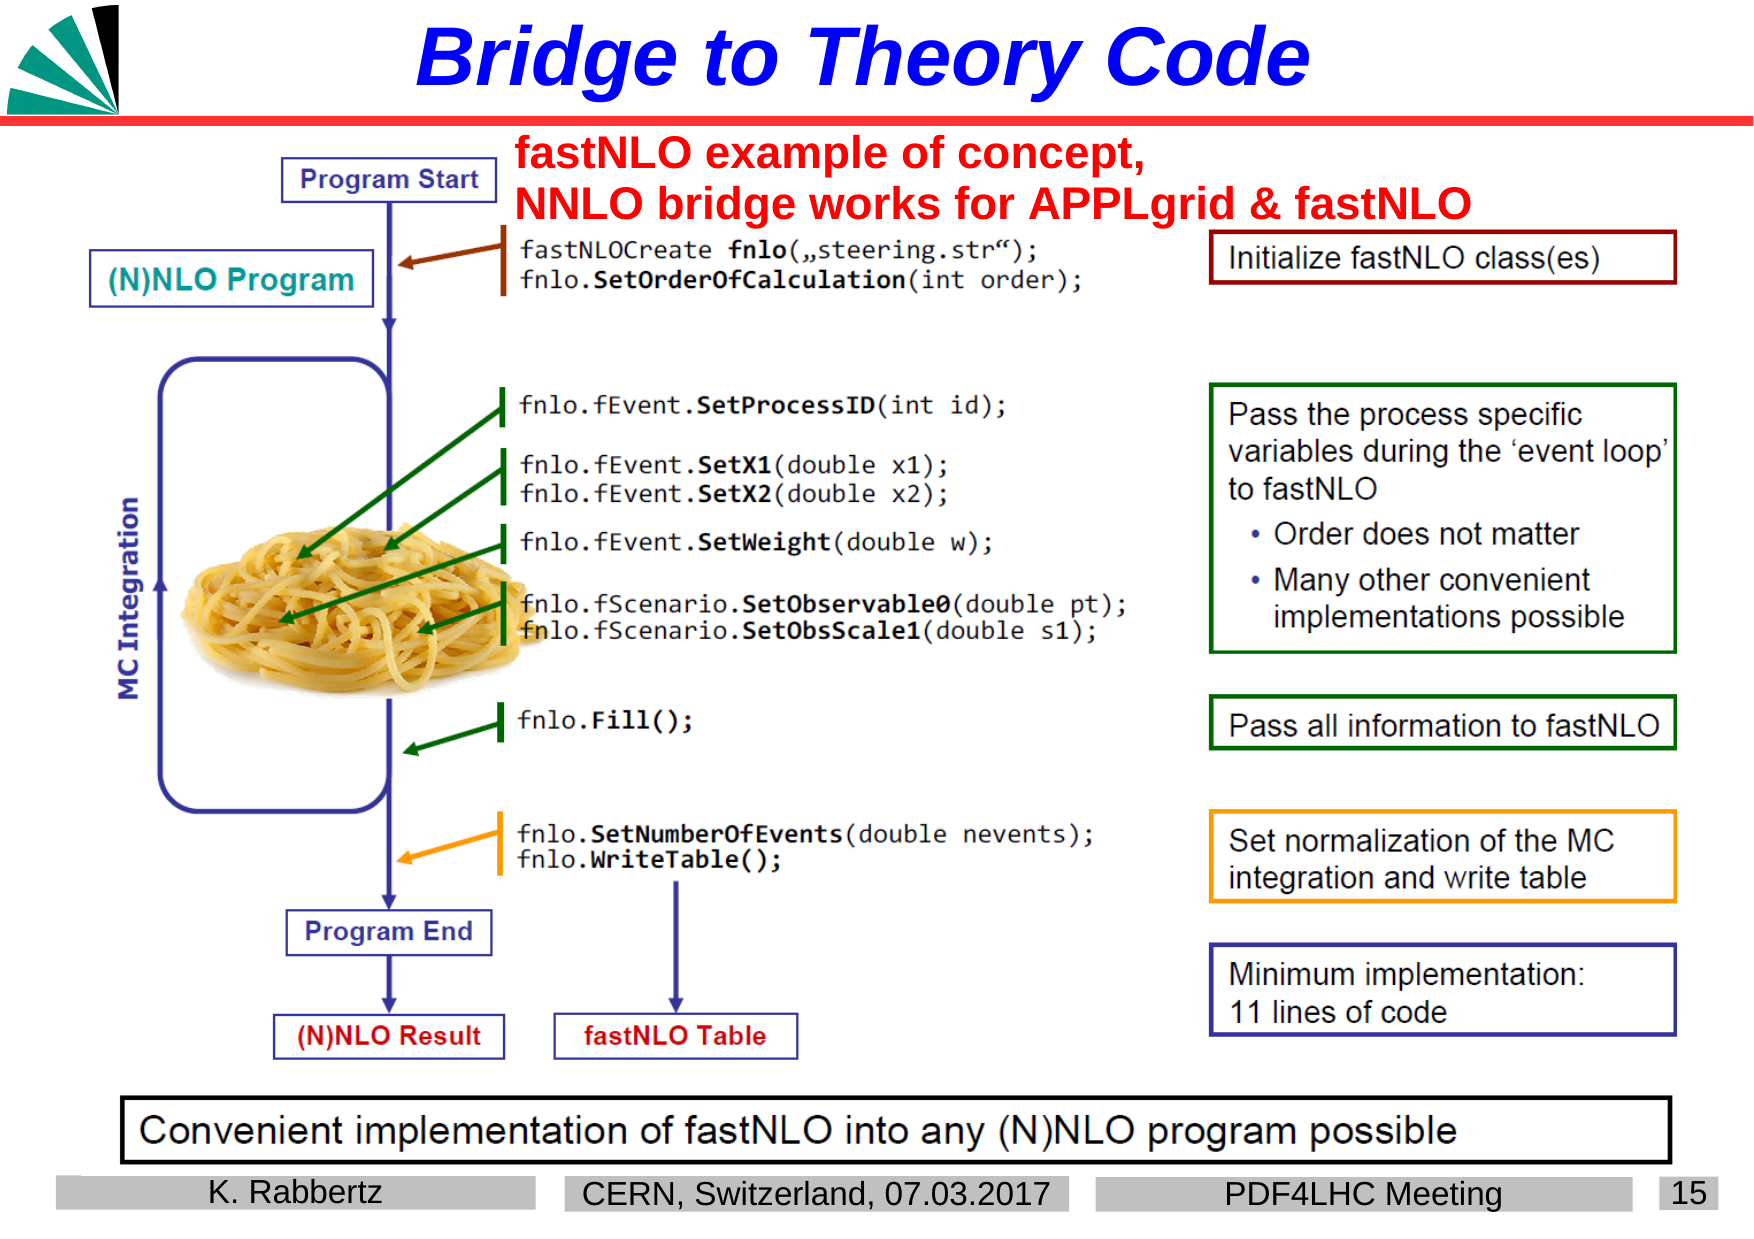

# Bridge to Theory Code
fastNLO example of concept,
NNLO bridge works for APPLgrid & fastNLO